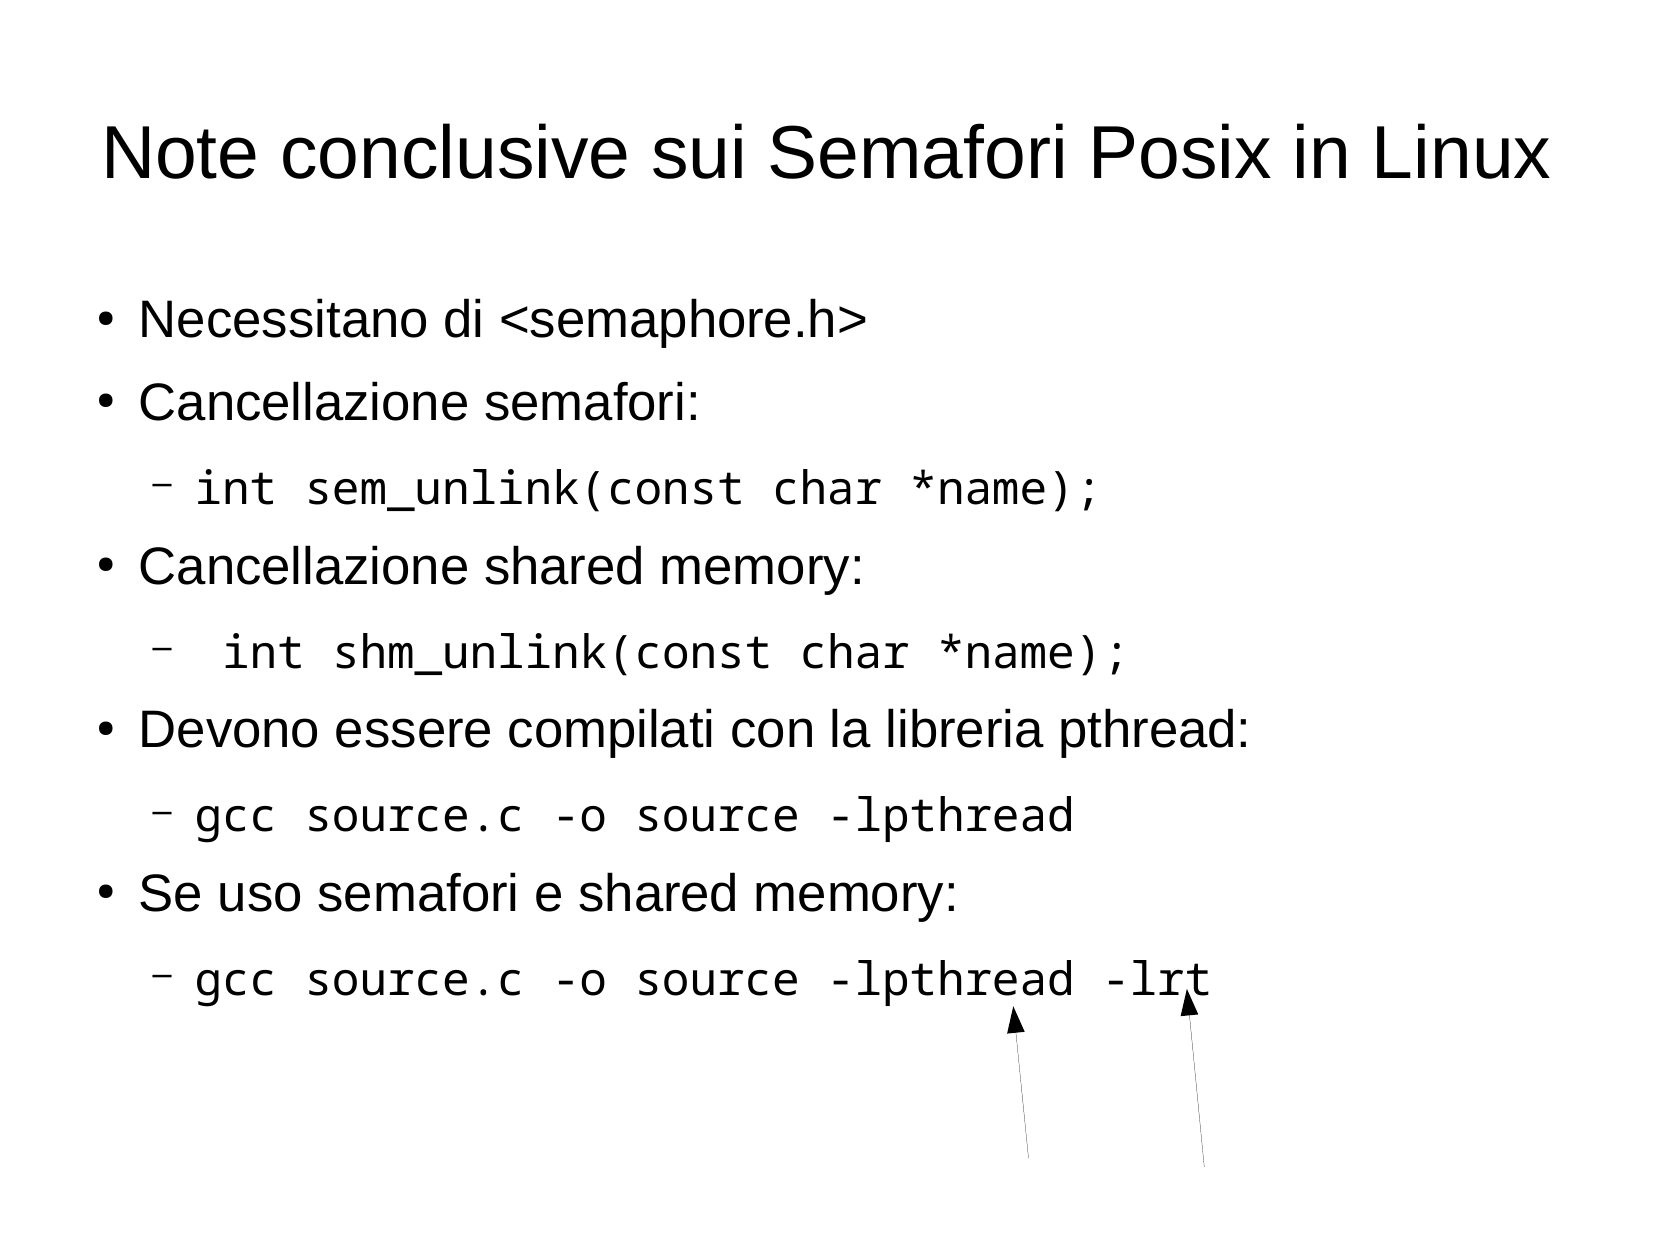

# Note conclusive sui Semafori Posix in Linux
Necessitano di <semaphore.h>
Cancellazione semafori:
int sem_unlink(const char *name);
Cancellazione shared memory:
 int shm_unlink(const char *name);
Devono essere compilati con la libreria pthread:
gcc source.c -o source -lpthread
Se uso semafori e shared memory:
gcc source.c -o source -lpthread -lrt